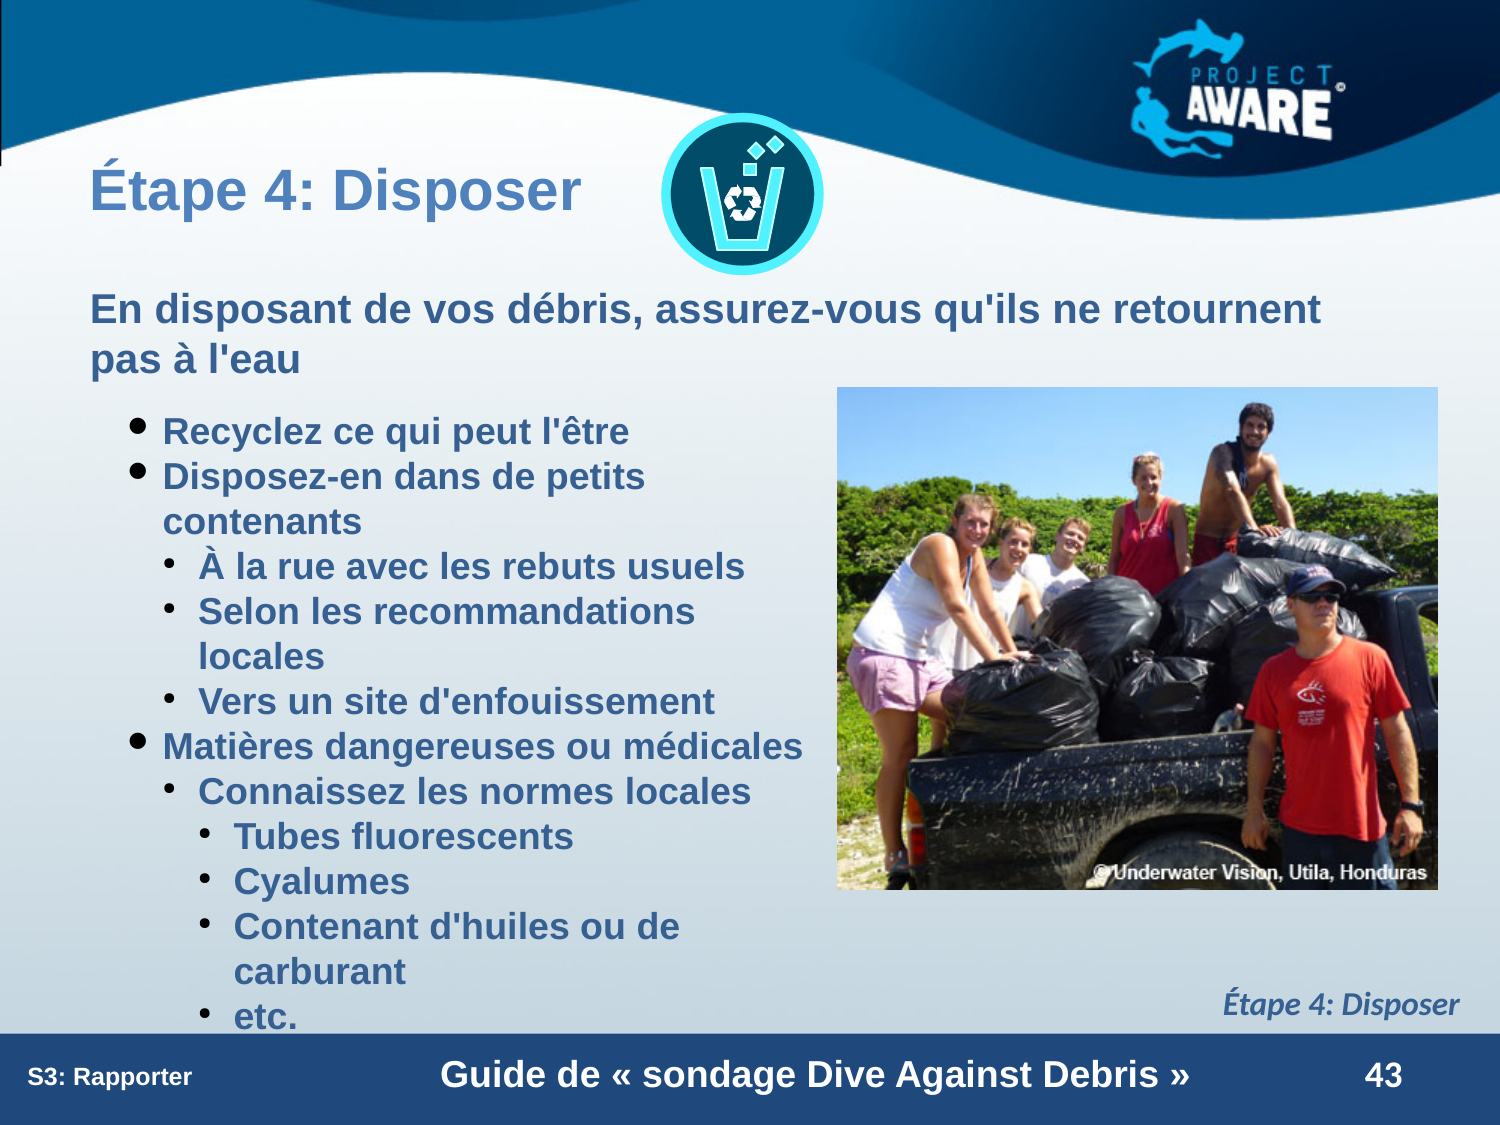

Étape 4: Disposer
En disposant de vos débris, assurez-vous qu'ils ne retournent pas à l'eau
Recyclez ce qui peut l'être
Disposez-en dans de petits contenants
À la rue avec les rebuts usuels
Selon les recommandations locales
Vers un site d'enfouissement
Matières dangereuses ou médicales
Connaissez les normes locales
Tubes fluorescents
Cyalumes
Contenant d'huiles ou de carburant
etc.
Étape 4: Disposer
Guide de « sondage Dive Against Debris »
S3: Rapporter